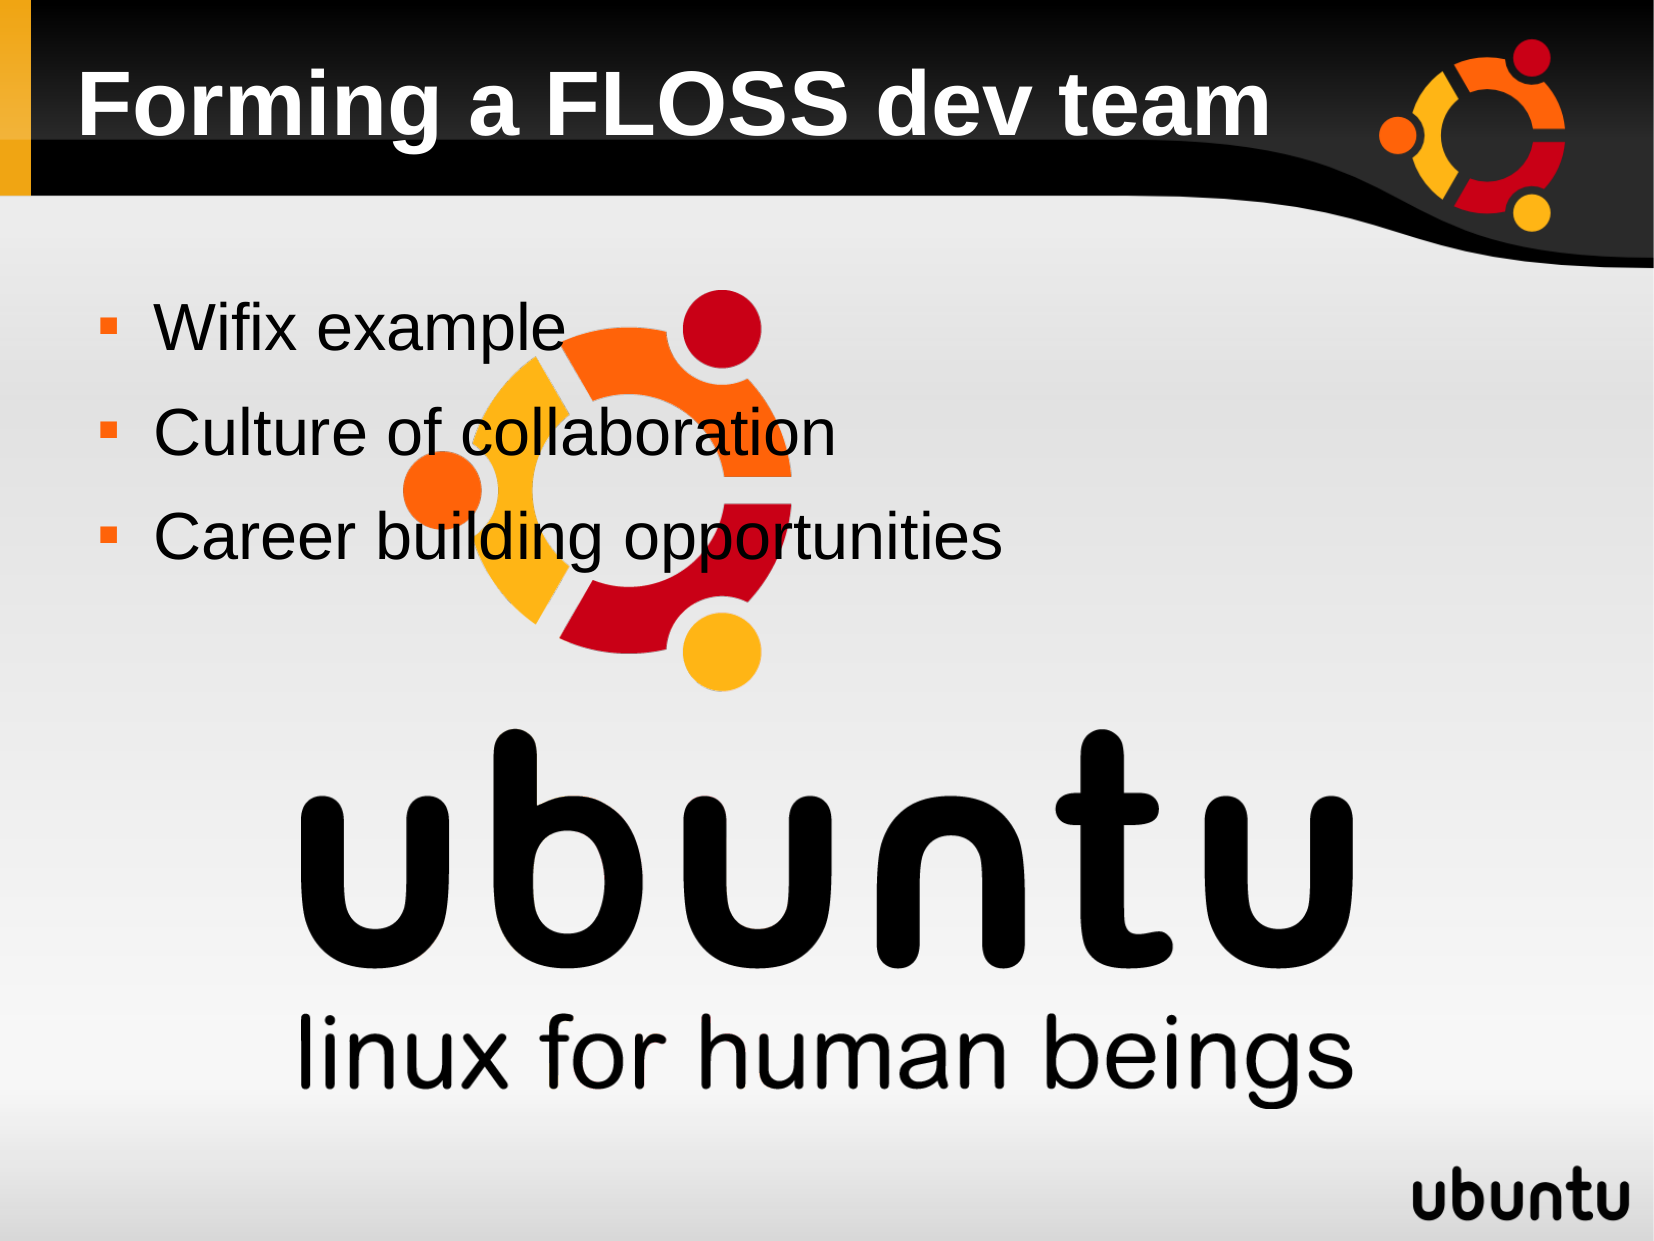

# Forming a FLOSS dev team
Wifix example
Culture of collaboration
Career building opportunities